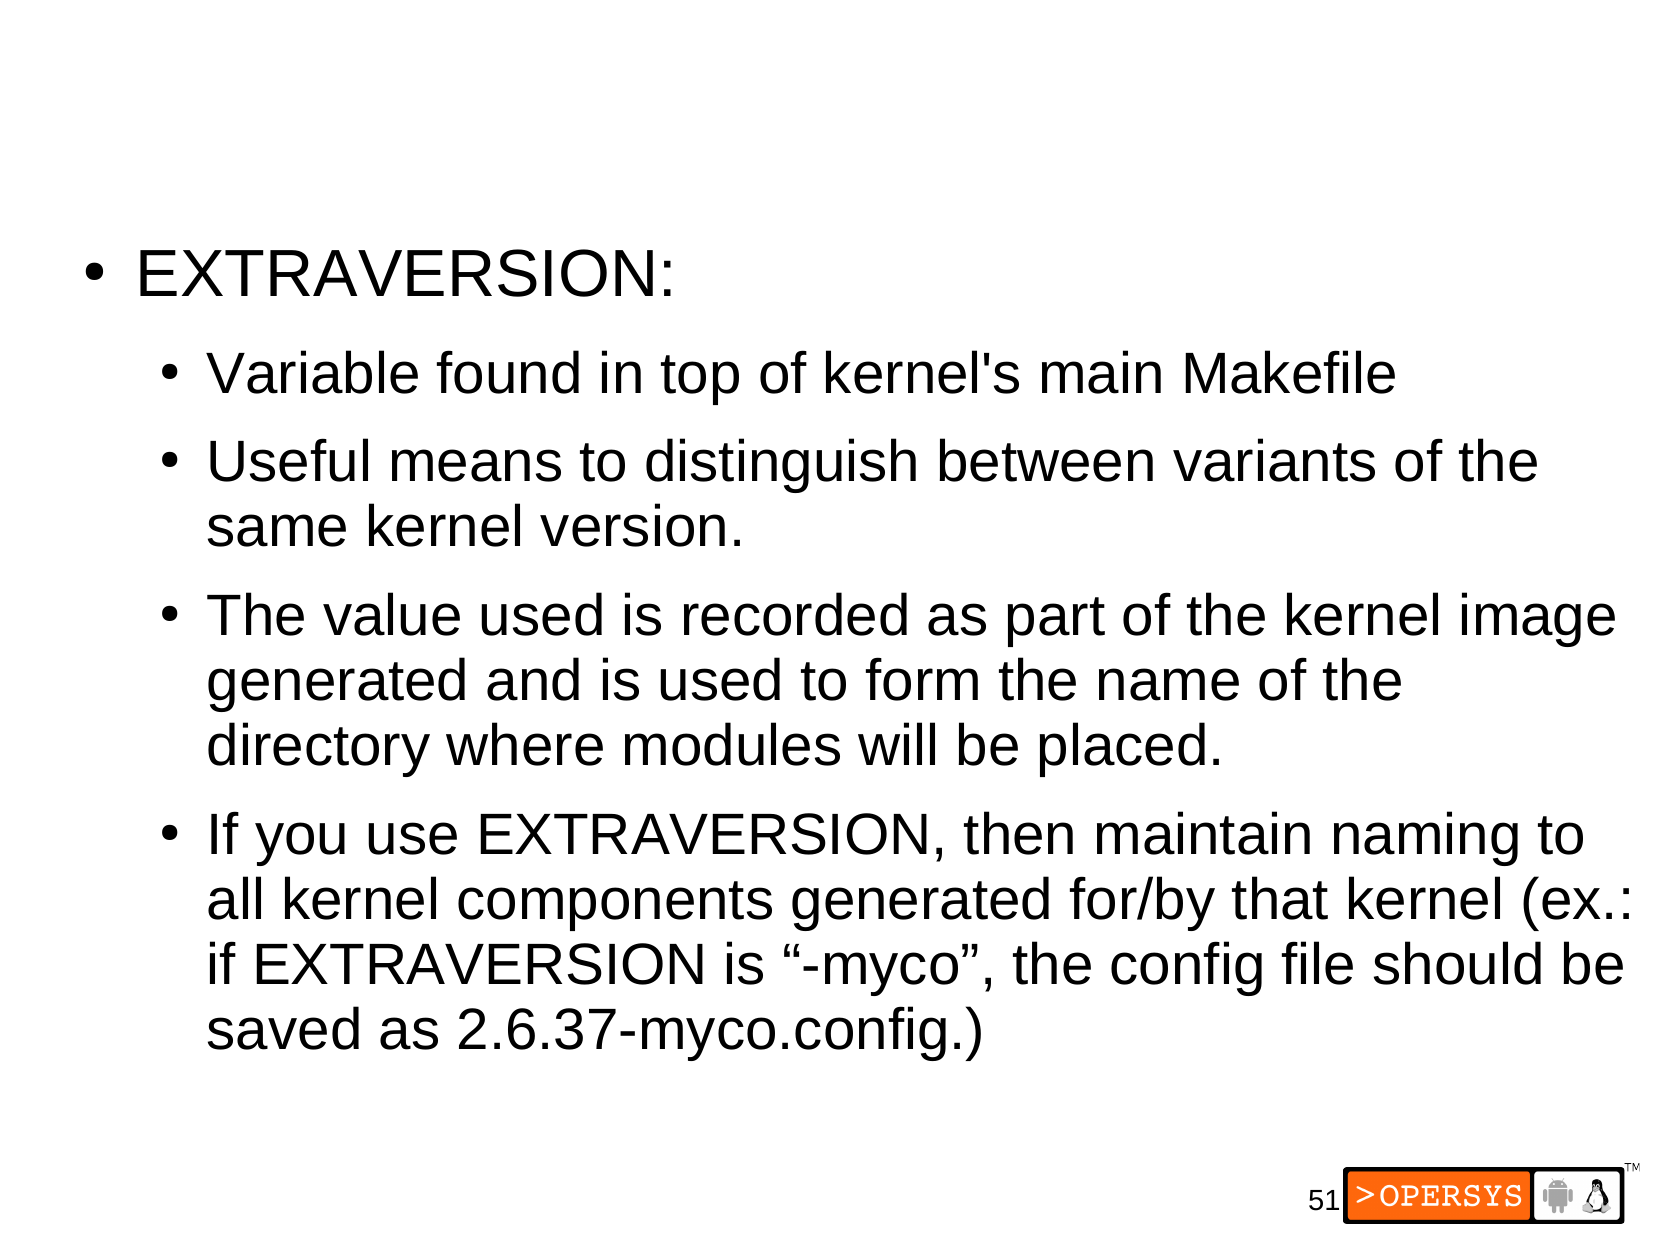

# EXTRAVERSION:
Variable found in top of kernel's main Makefile
Useful means to distinguish between variants of the same kernel version.
The value used is recorded as part of the kernel image generated and is used to form the name of the directory where modules will be placed.
If you use EXTRAVERSION, then maintain naming to all kernel components generated for/by that kernel (ex.: if EXTRAVERSION is “-myco”, the config file should be saved as 2.6.37-myco.config.)